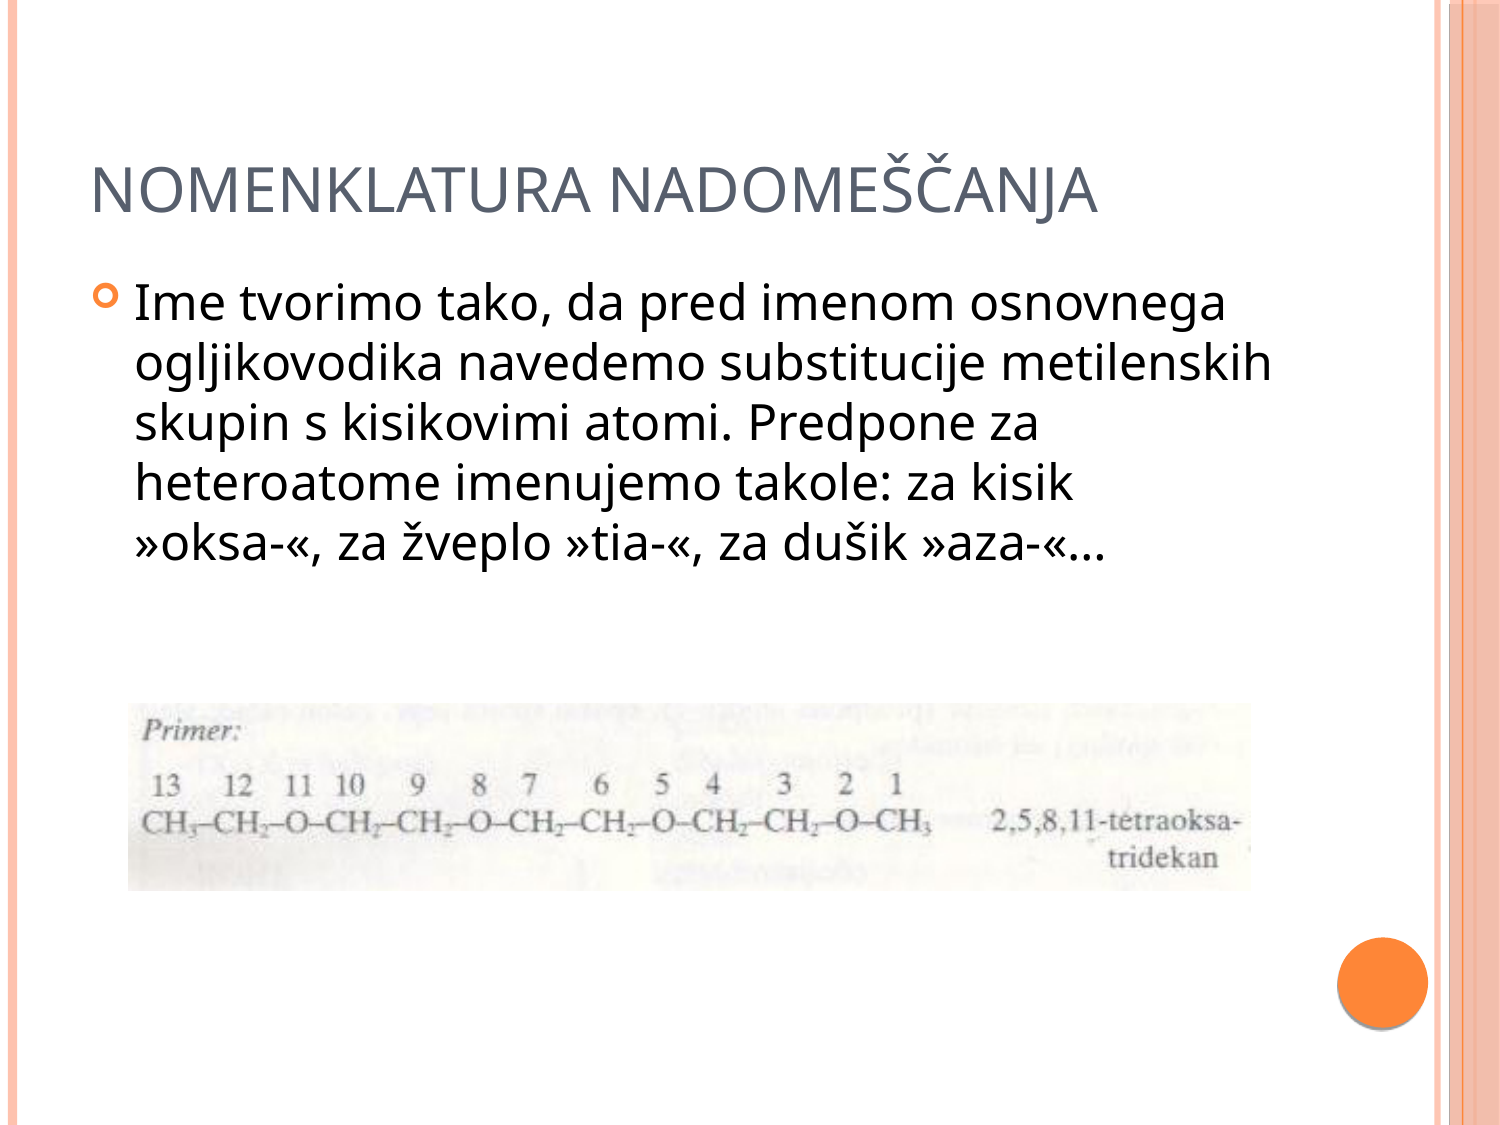

# Nomenklatura nadomeščanja
Ime tvorimo tako, da pred imenom osnovnega ogljikovodika navedemo substitucije metilenskih skupin s kisikovimi atomi. Predpone za heteroatome imenujemo takole: za kisik »oksa-«, za žveplo »tia-«, za dušik »aza-«…